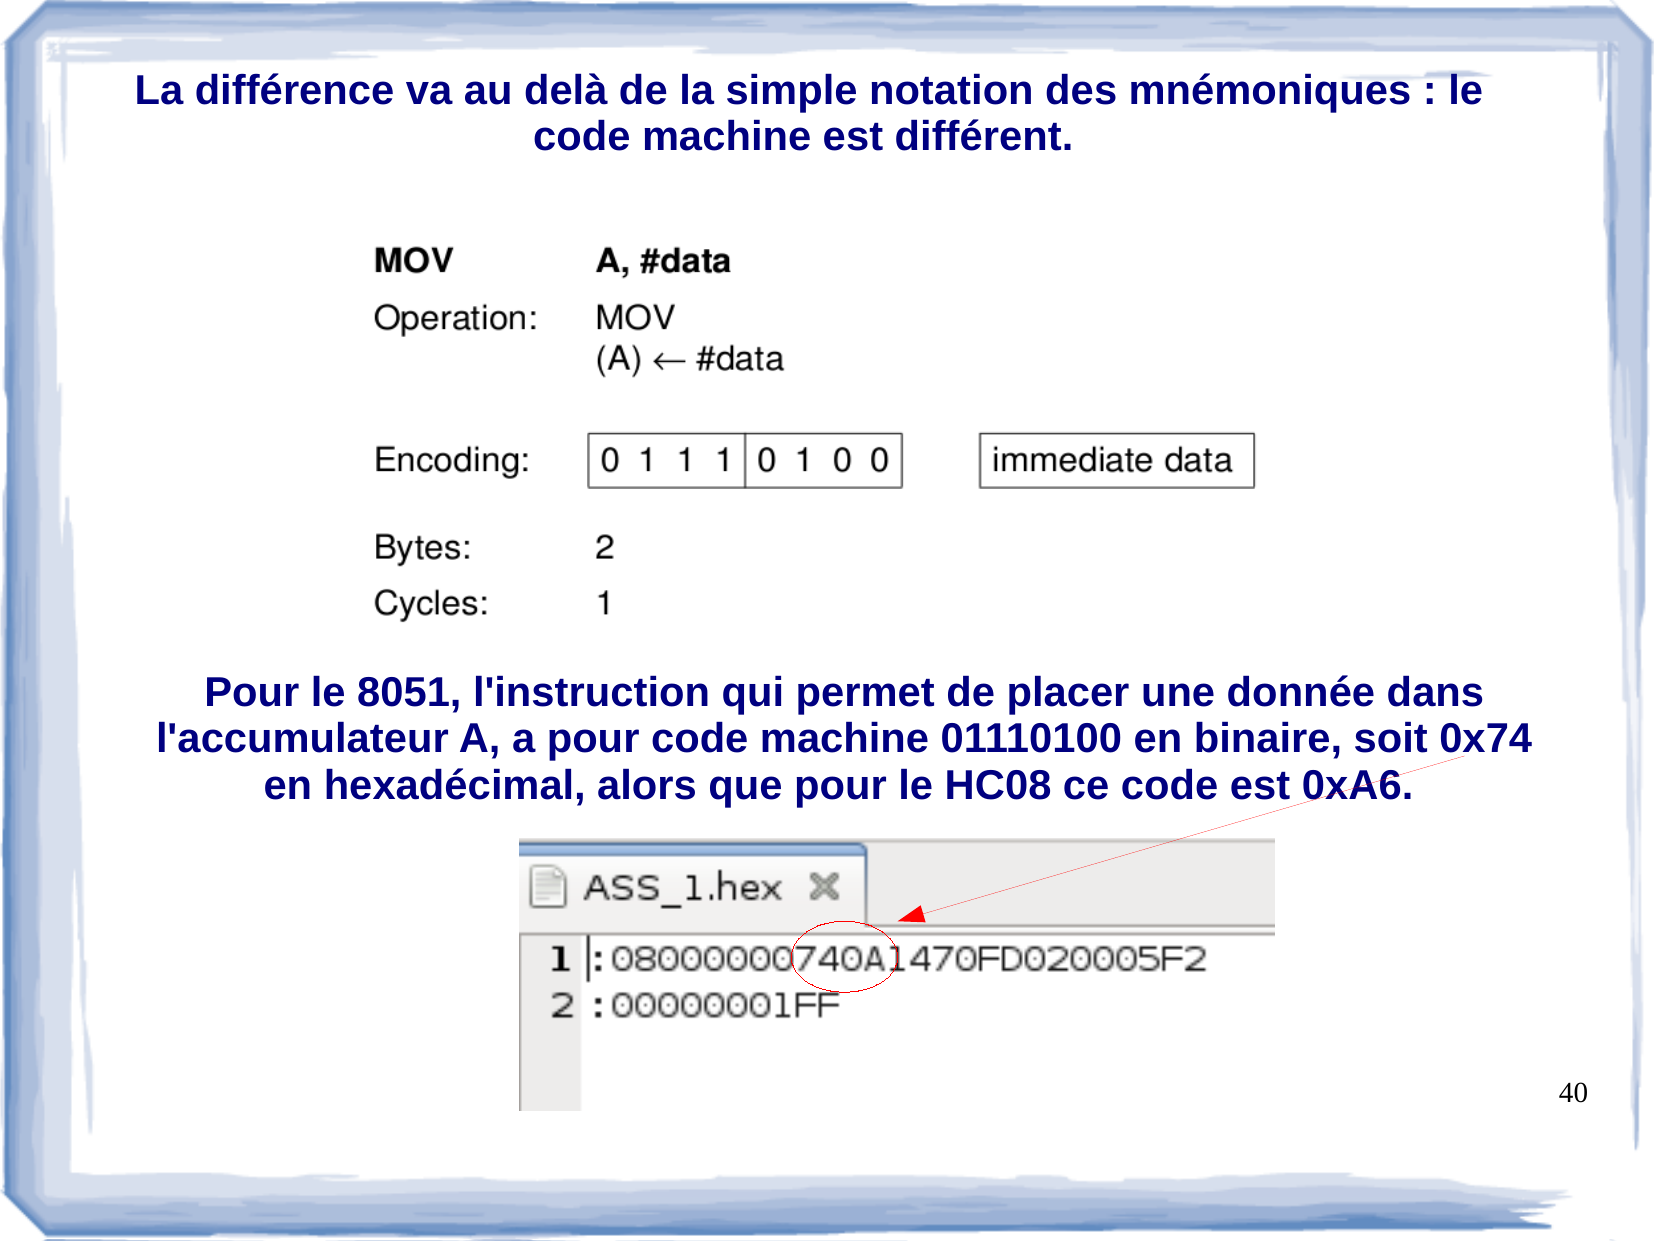

La différence va au delà de la simple notation des mnémoniques : le code machine est différent.
Pour le 8051, l'instruction qui permet de placer une donnée dans l'accumulateur A, a pour code machine 01110100 en binaire, soit 0x74 en hexadécimal, alors que pour le HC08 ce code est 0xA6.
40